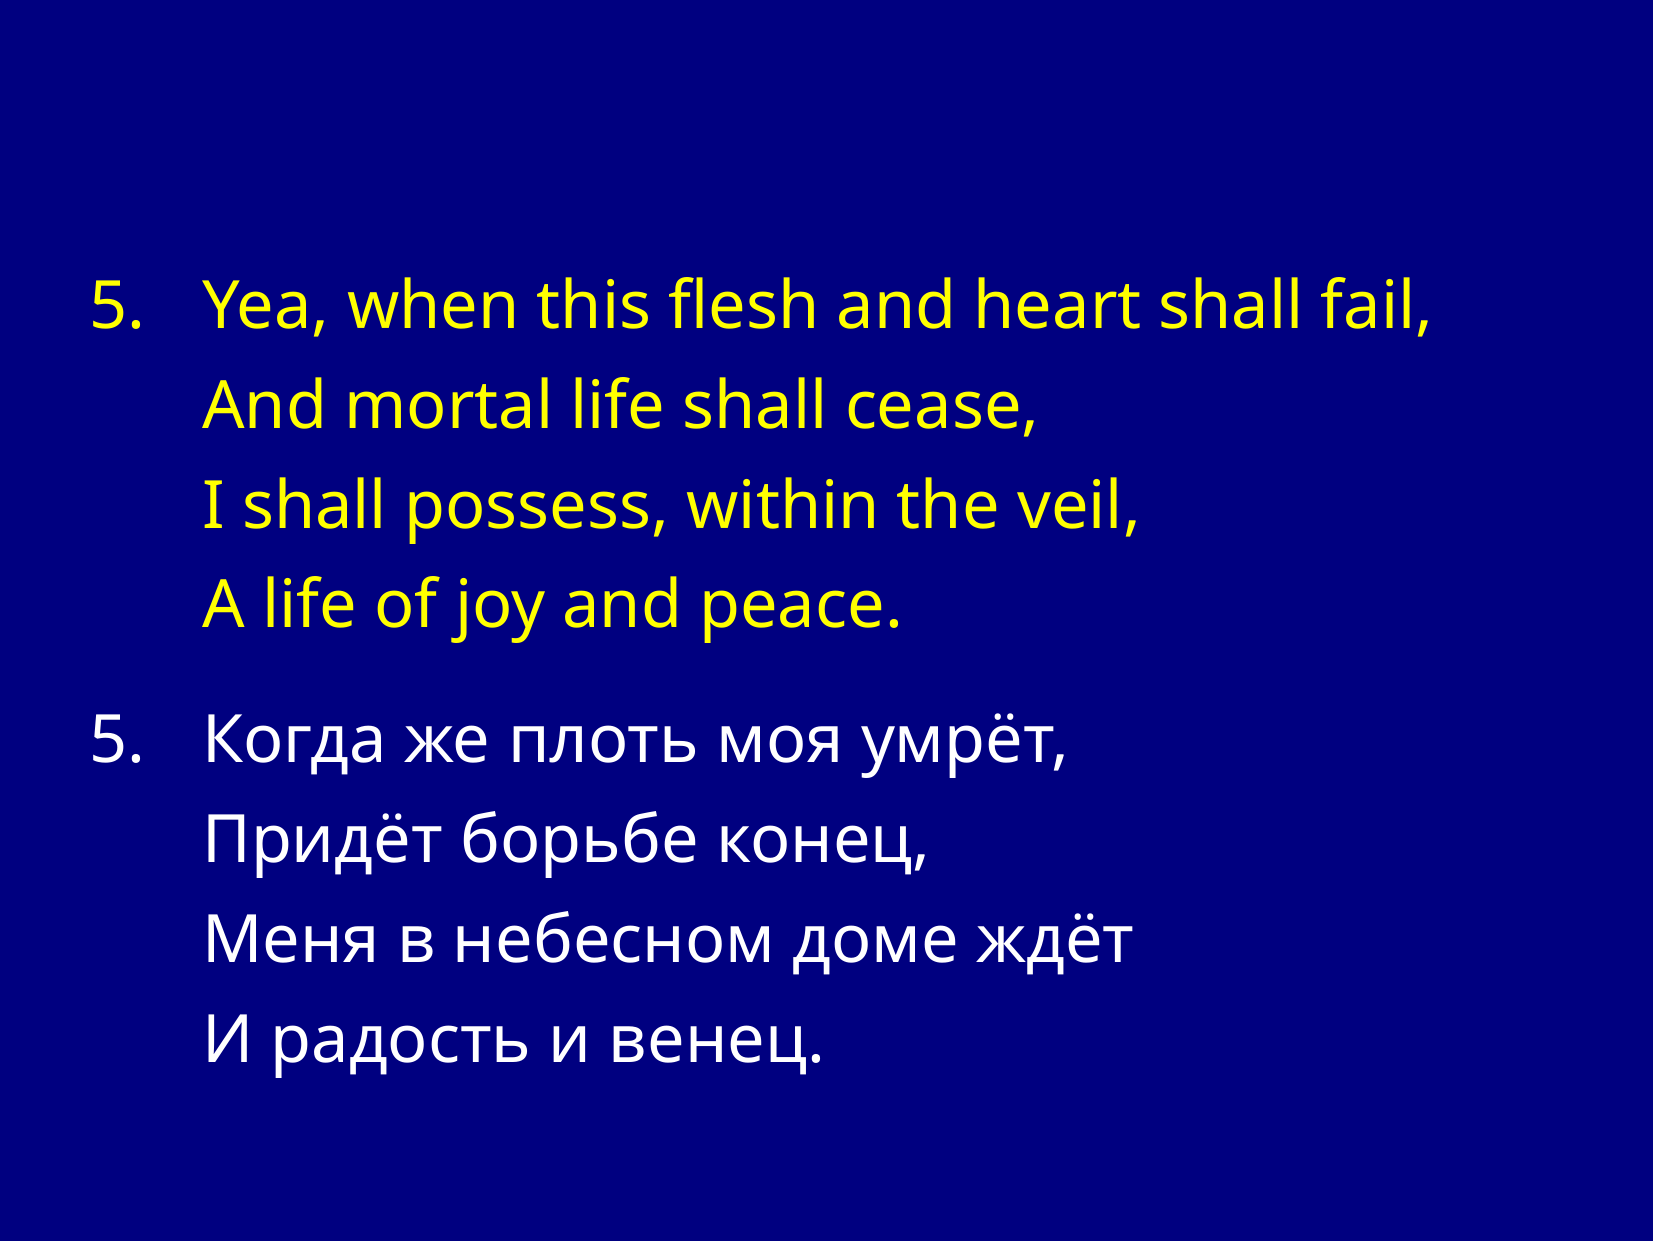

5.	Yea, when this flesh and heart shall fail,
	And mortal life shall cease,
	I shall possess, within the veil,
	A life of joy and peace.
5.	Когда же плоть моя умрёт,
	Придёт борьбе конец,
	Меня в небесном доме ждёт
	И радость и венец.